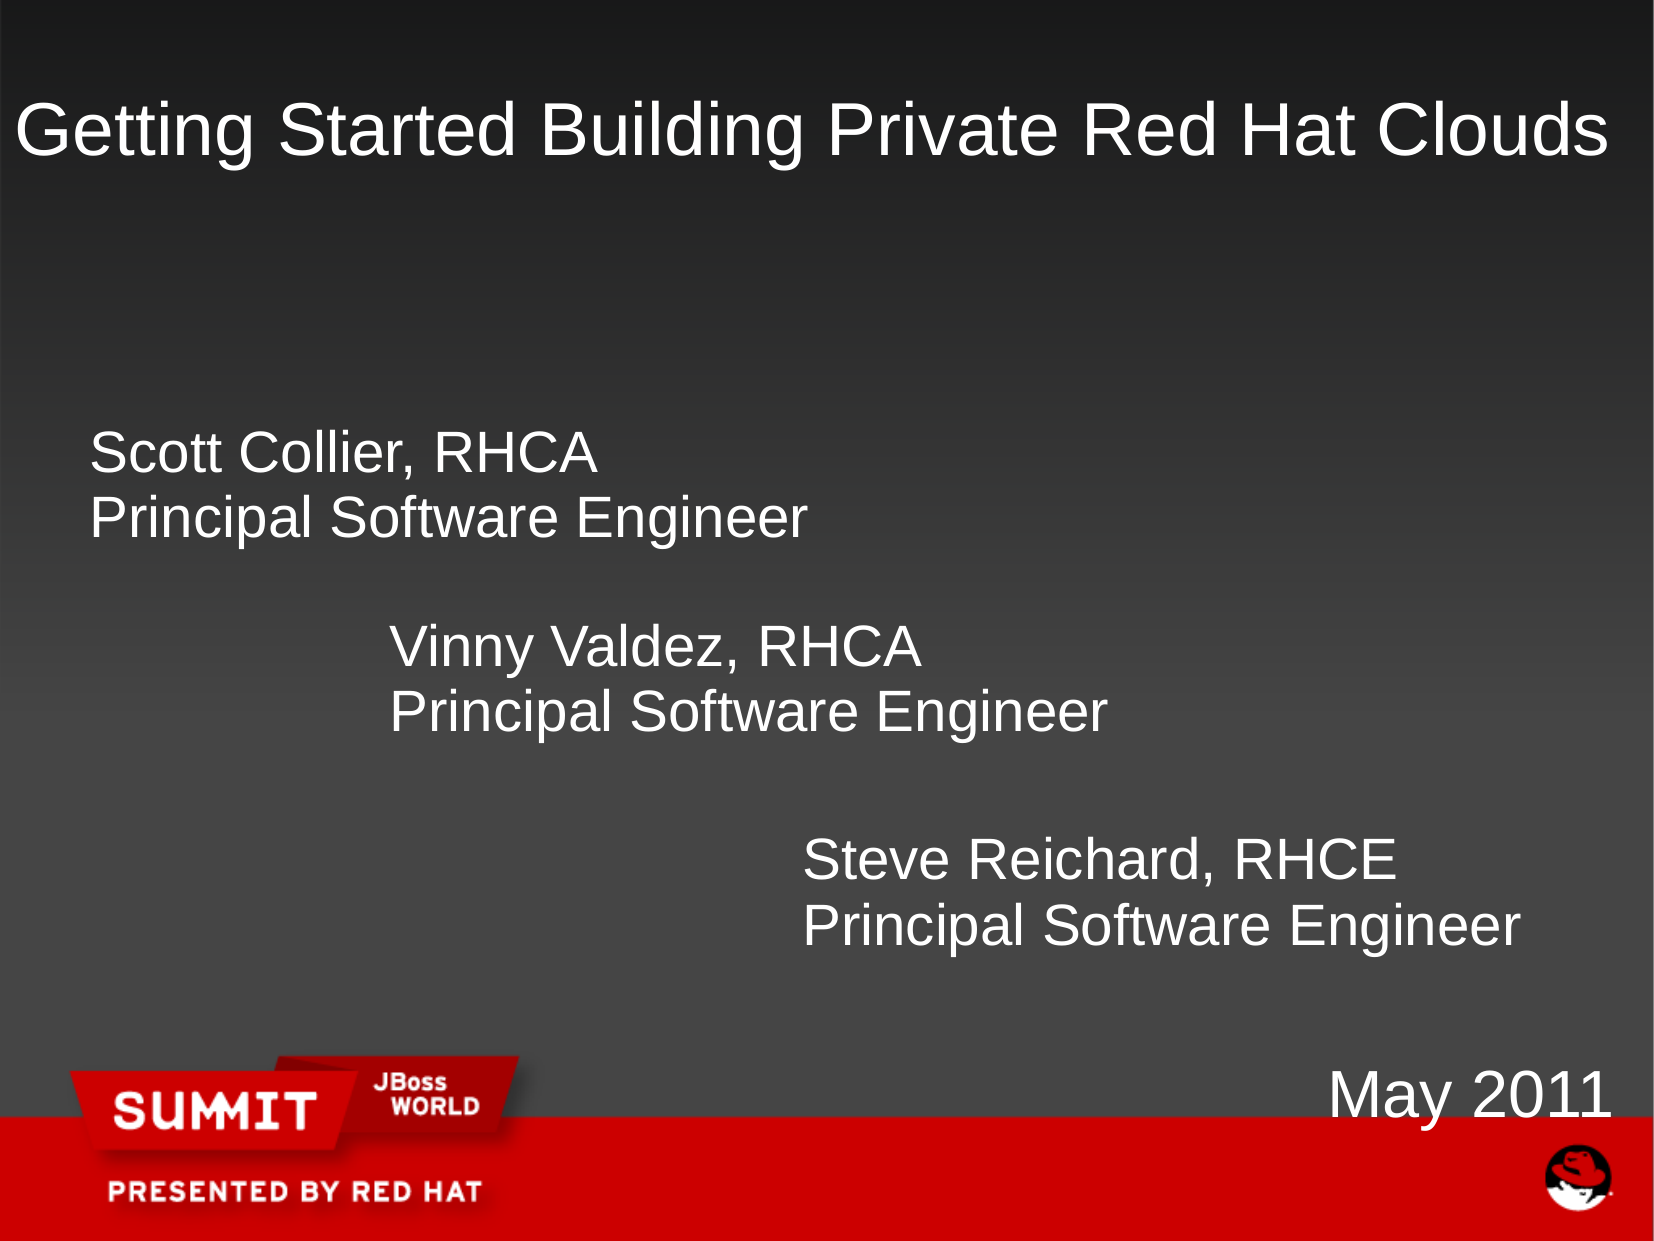

Getting Started Building Private Red Hat Clouds
Scott Collier, RHCA
Principal Software Engineer
Vinny Valdez, RHCA
Principal Software Engineer
Steve Reichard, RHCE
Principal Software Engineer
May 2011